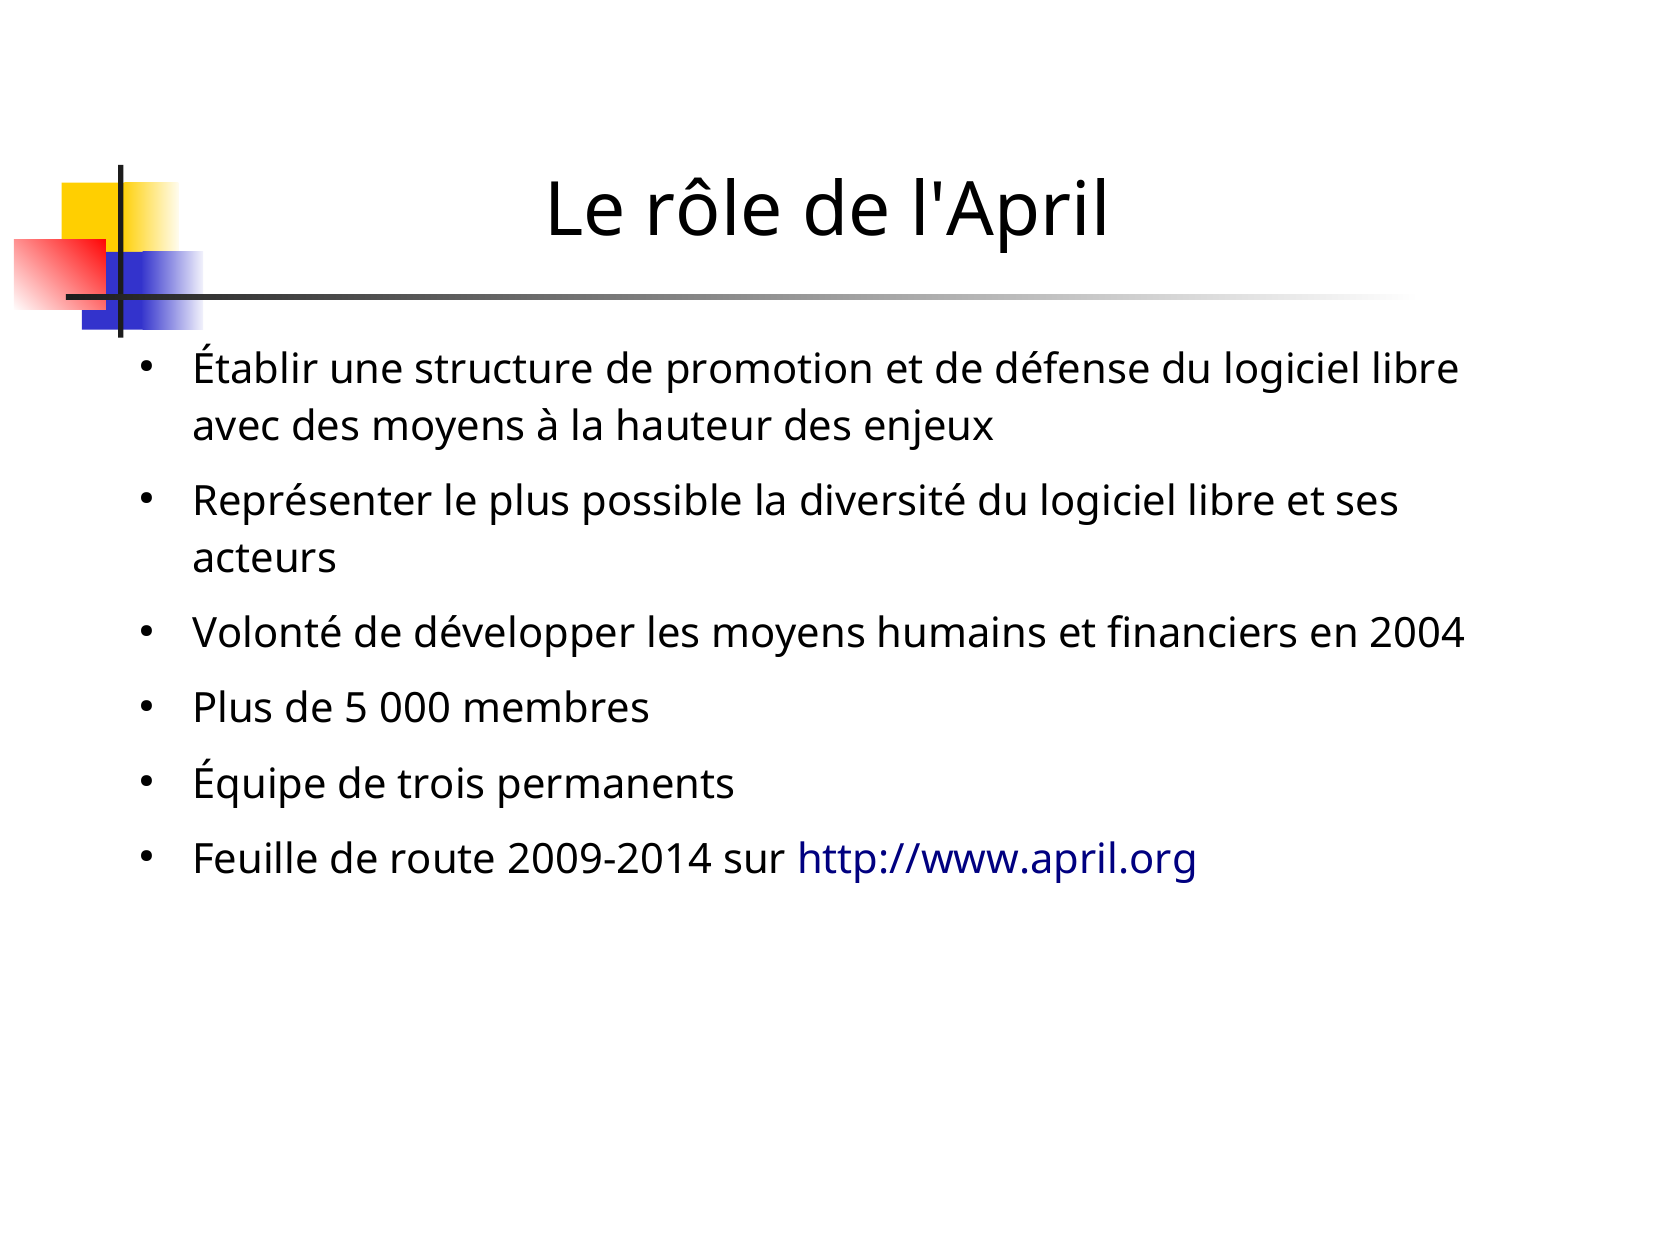

# Le rôle de l'April
Établir une structure de promotion et de défense du logiciel libre avec des moyens à la hauteur des enjeux
Représenter le plus possible la diversité du logiciel libre et ses acteurs
Volonté de développer les moyens humains et financiers en 2004
Plus de 5 000 membres
Équipe de trois permanents
Feuille de route 2009-2014 sur http://www.april.org